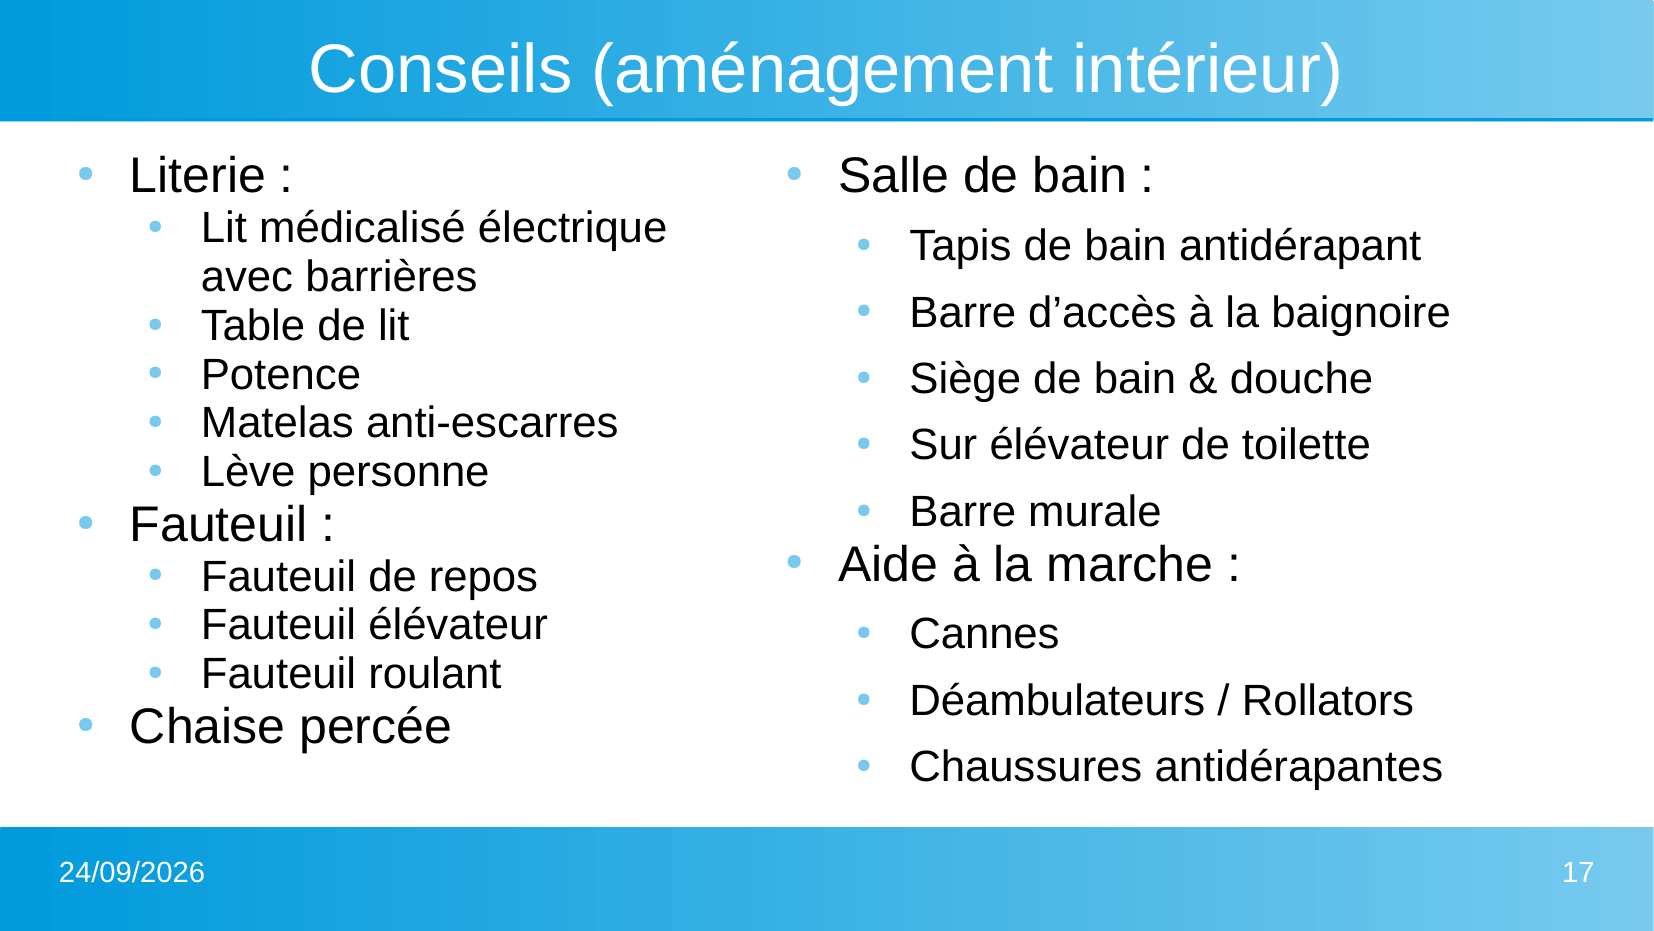

# Conseils (aménagement intérieur)
Literie :
Lit médicalisé électrique avec barrières
Table de lit
Potence
Matelas anti-escarres
Lève personne
Fauteuil :
Fauteuil de repos
Fauteuil élévateur
Fauteuil roulant
Chaise percée
Salle de bain :
Tapis de bain antidérapant
Barre d’accès à la baignoire
Siège de bain & douche
Sur élévateur de toilette
Barre murale
Aide à la marche :
Cannes
Déambulateurs / Rollators
Chaussures antidérapantes
17